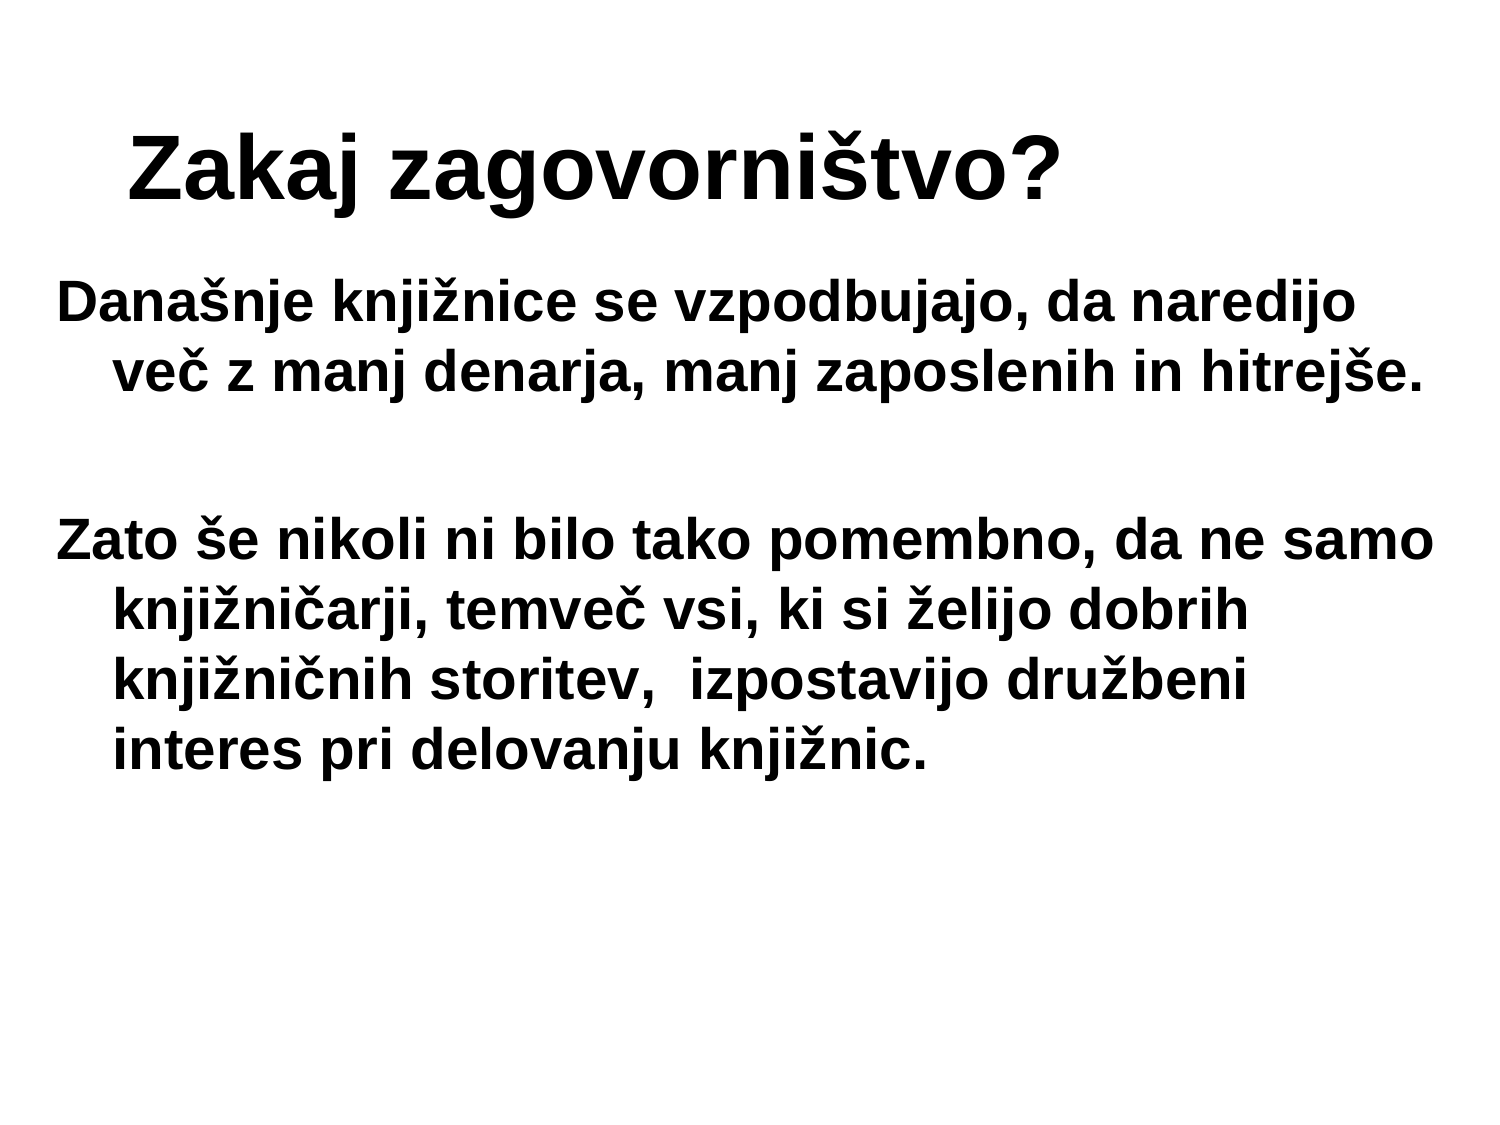

# Zakaj zagovorništvo?
Današnje knjižnice se vzpodbujajo, da naredijo več z manj denarja, manj zaposlenih in hitrejše.
Zato še nikoli ni bilo tako pomembno, da ne samo knjižničarji, temveč vsi, ki si želijo dobrih knjižničnih storitev, izpostavijo družbeni interes pri delovanju knjižnic.